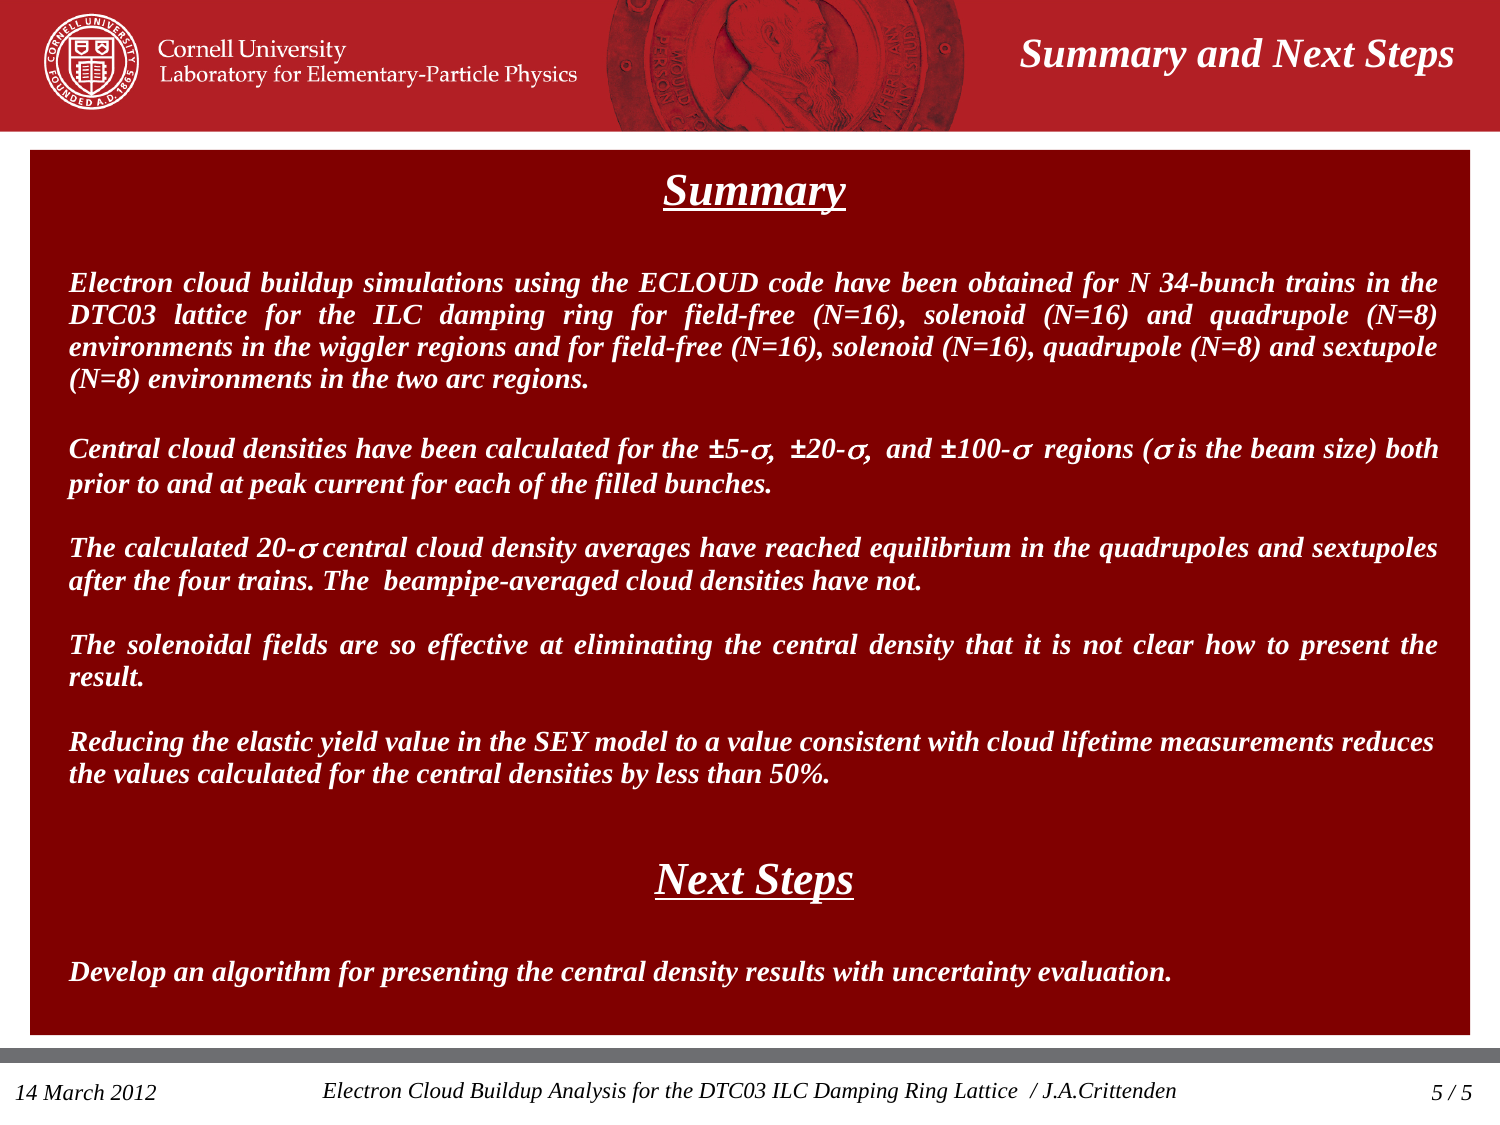

Summary and Next Steps
Summary
Electron cloud buildup simulations using the ECLOUD code have been obtained for N 34-bunch trains in the DTC03 lattice for the ILC damping ring for field-free (N=16), solenoid (N=16) and quadrupole (N=8) environments in the wiggler regions and for field-free (N=16), solenoid (N=16), quadrupole (N=8) and sextupole (N=8) environments in the two arc regions.
Central cloud densities have been calculated for the ±5-s, ±20-s, and ±100-s regions (s is the beam size) both prior to and at peak current for each of the filled bunches.
The calculated 20-s central cloud density averages have reached equilibrium in the quadrupoles and sextupoles after the four trains. The beampipe-averaged cloud densities have not.
The solenoidal fields are so effective at eliminating the central density that it is not clear how to present the result.
Reducing the elastic yield value in the SEY model to a value consistent with cloud lifetime measurements reduces
the values calculated for the central densities by less than 50%.
Next Steps
Develop an algorithm for presenting the central density results with uncertainty evaluation.